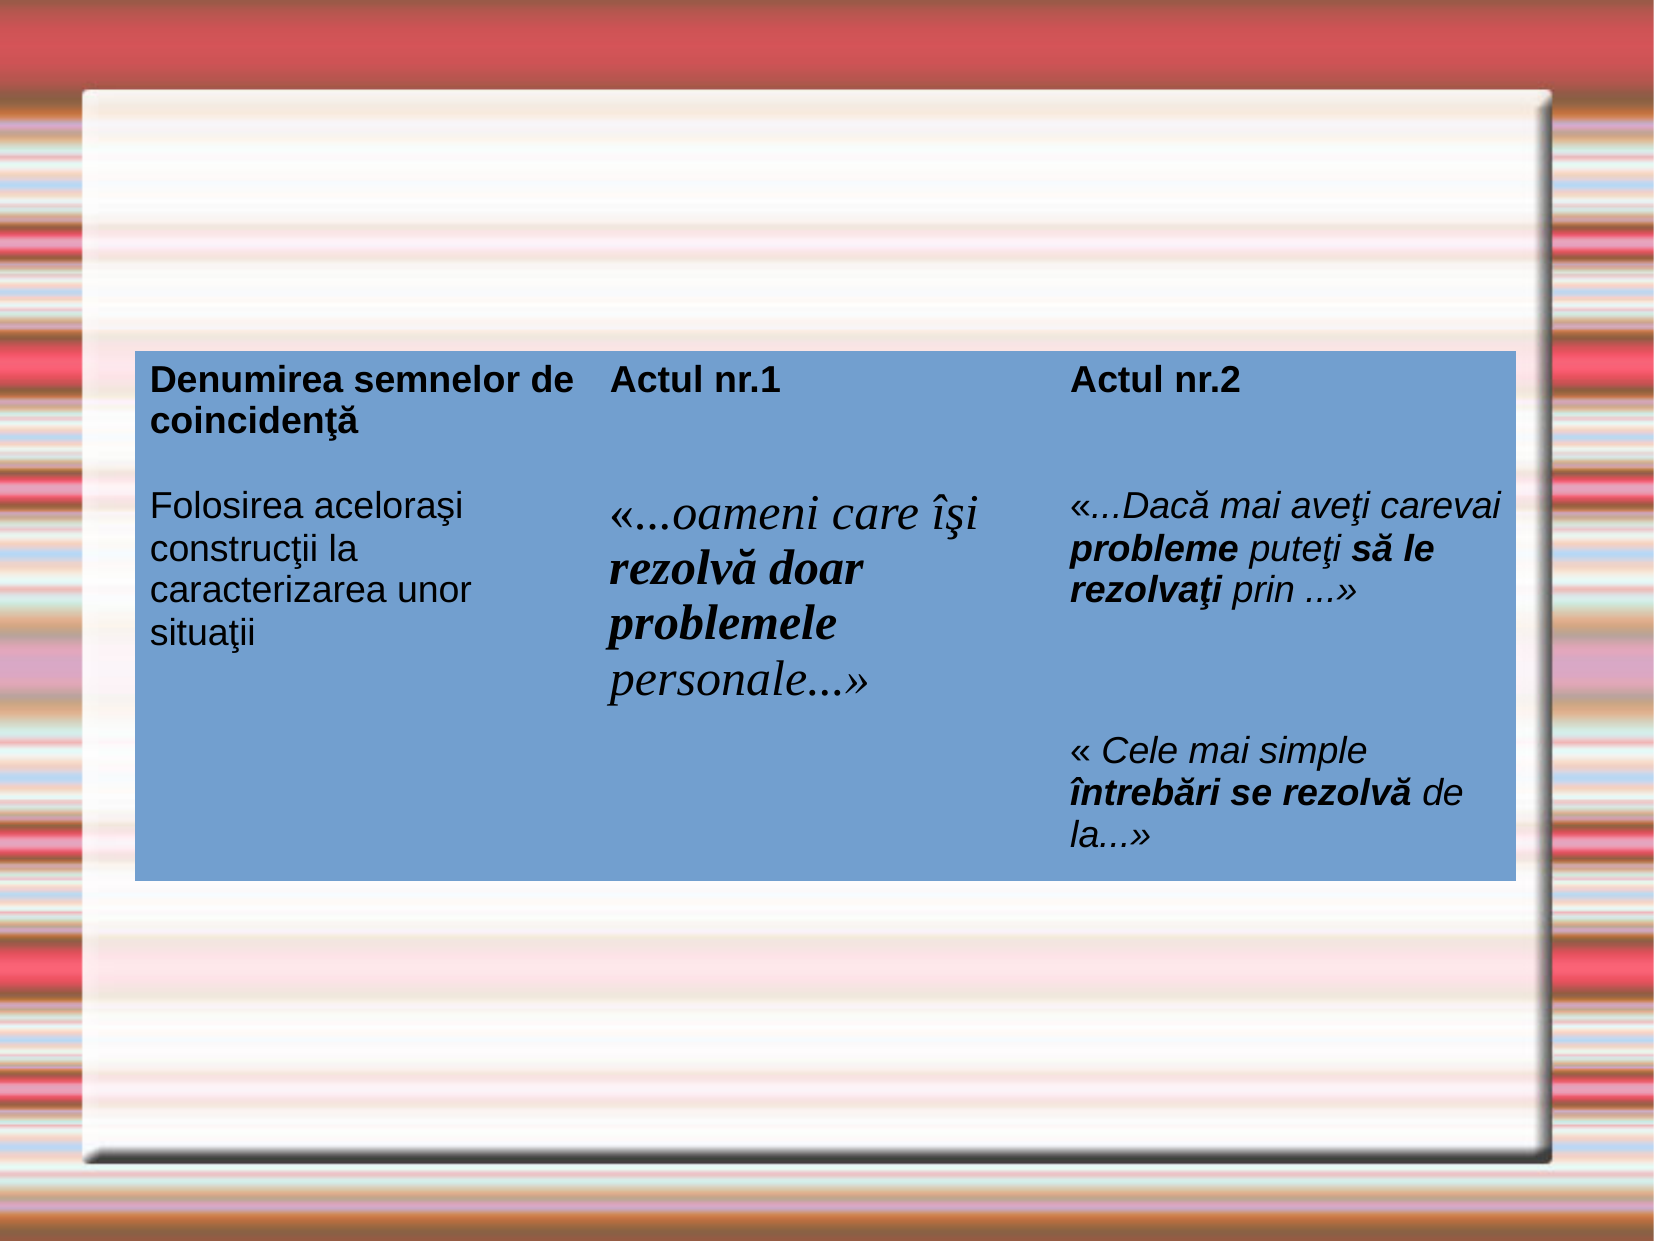

#
| Denumirea semnelor de coincidenţă | Actul nr.1 | Actul nr.2 |
| --- | --- | --- |
| Folosirea aceloraşi construcţii la caracterizarea unor situaţii | «...oameni care îşi rezolvă doar problemele personale...» | «...Dacă mai aveţi carevai probleme puteţi să le rezolvaţi prin ...» |
| | | « Cele mai simple întrebări se rezolvă de la...» |